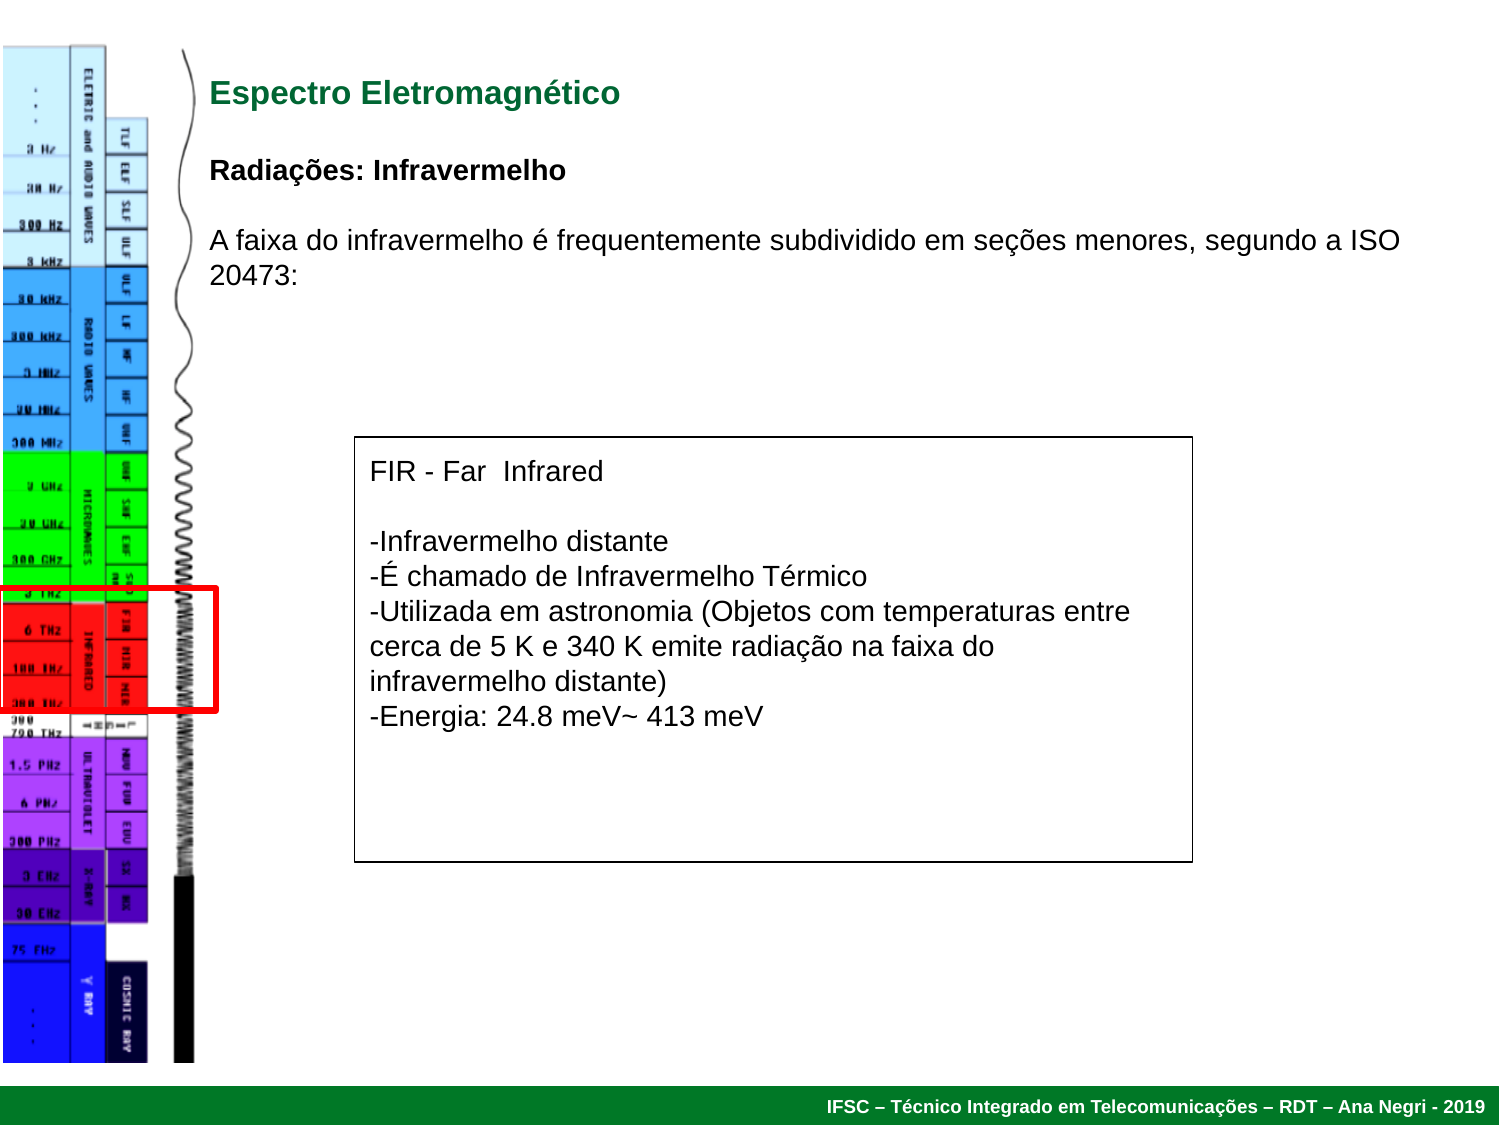

Espectro Eletromagnético
Radiações: Infravermelho
A faixa do infravermelho é frequentemente subdividido em seções menores, segundo a ISO 20473:
FIR - Far Infrared
-Infravermelho distante
-É chamado de Infravermelho Térmico
-Utilizada em astronomia (Objetos com temperaturas entre cerca de 5 K e 340 K emite radiação na faixa do infravermelho distante)
-Energia: 24.8 meV~ 413 meV
ção
IFSC – Técnico Integrado em Telecomunicações – RDT – Ana Negri - 2019